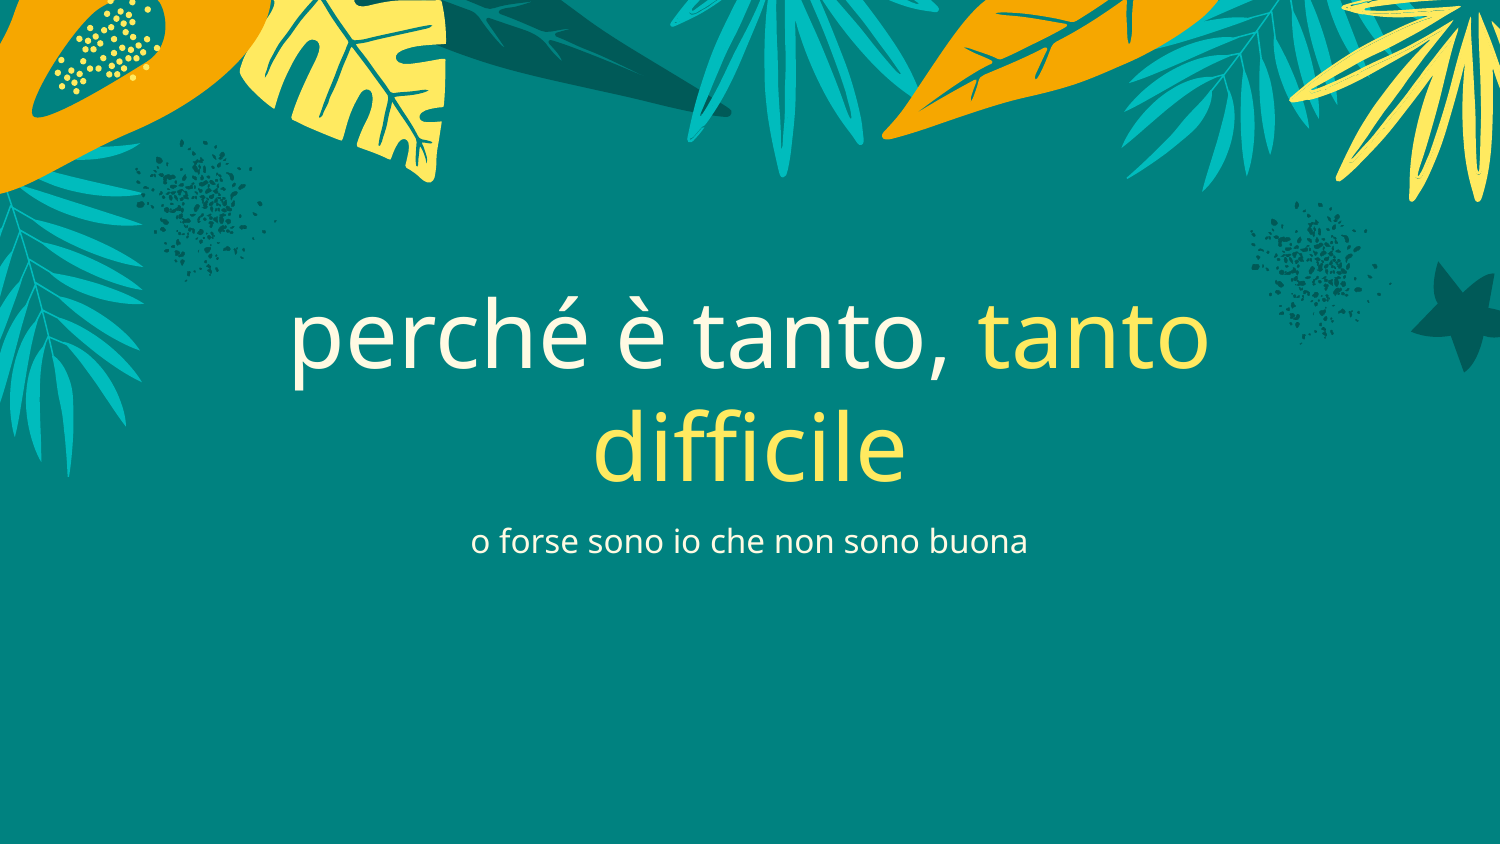

# perché è tanto, tanto difficile
o forse sono io che non sono buona